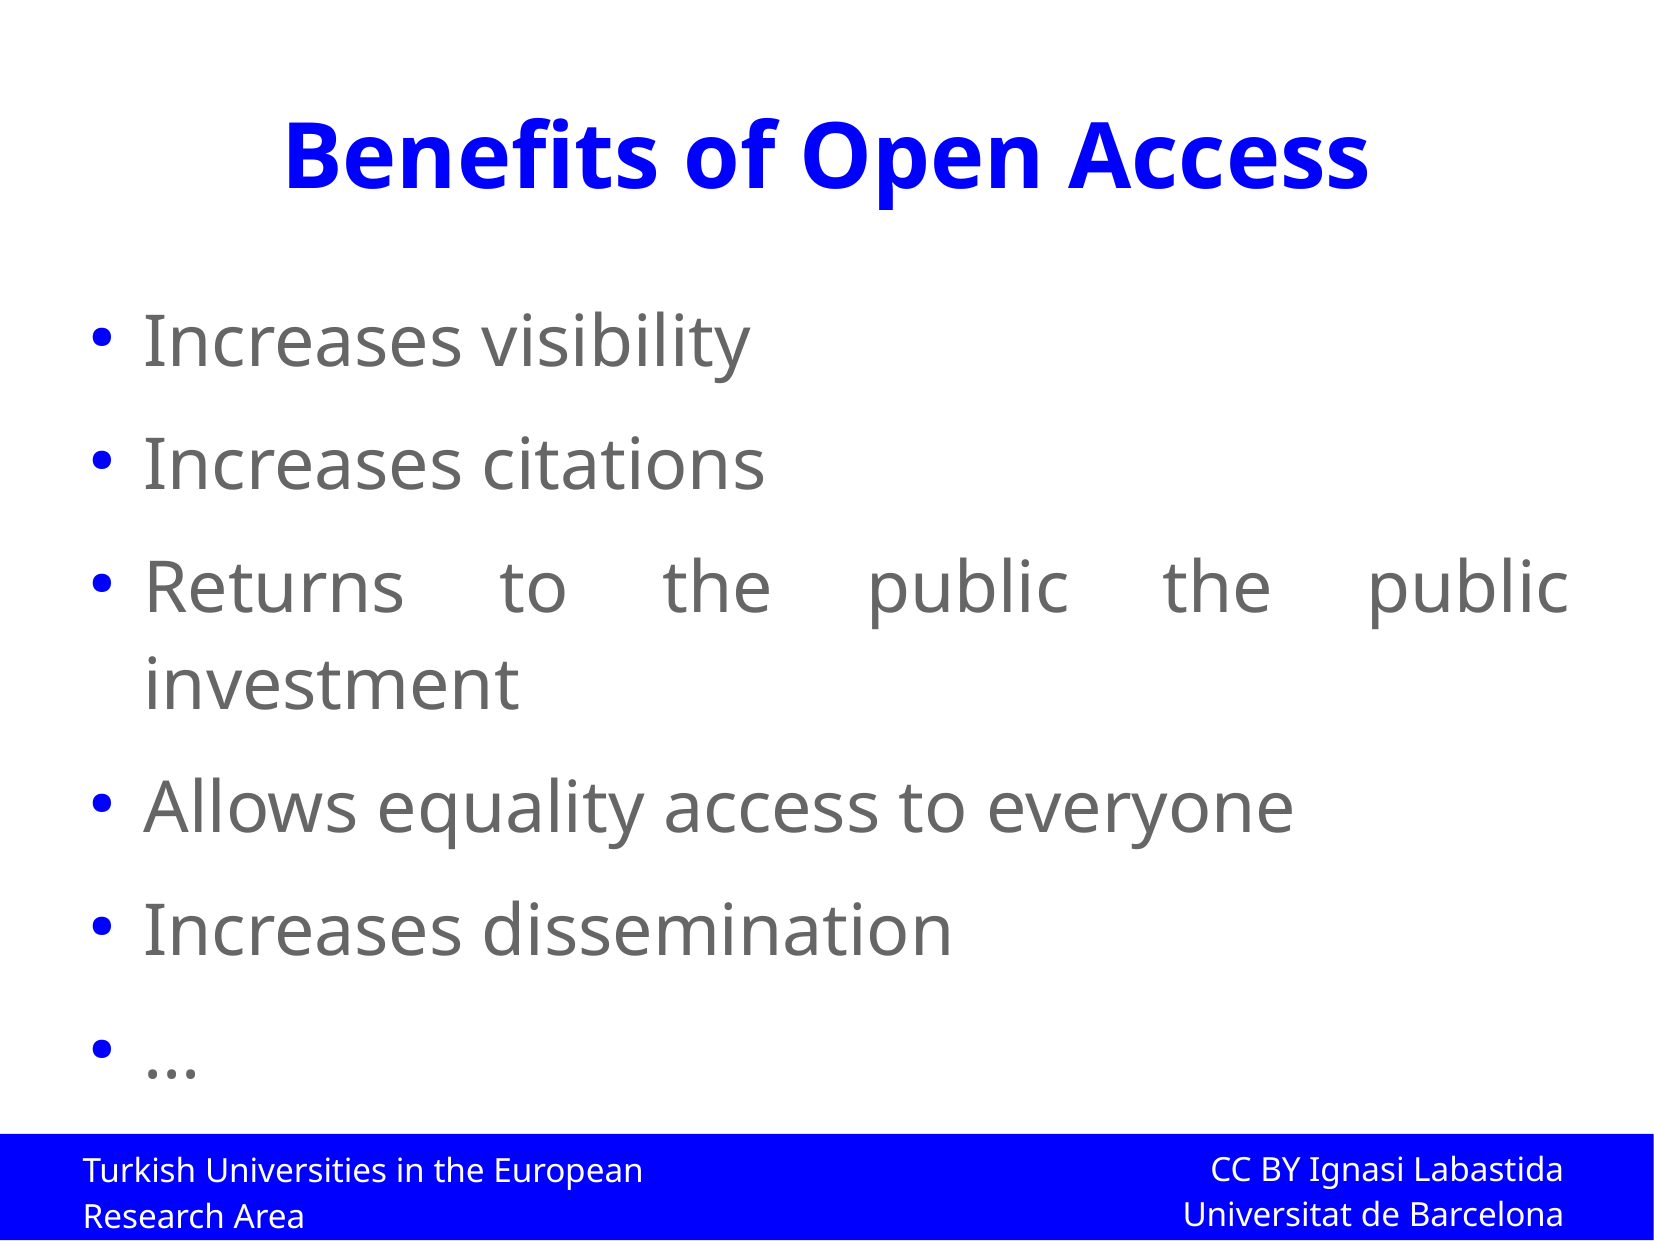

# Benefits of Open Access
Increases visibility
Increases citations
Returns to the public the public investment
Allows equality access to everyone
Increases dissemination
...